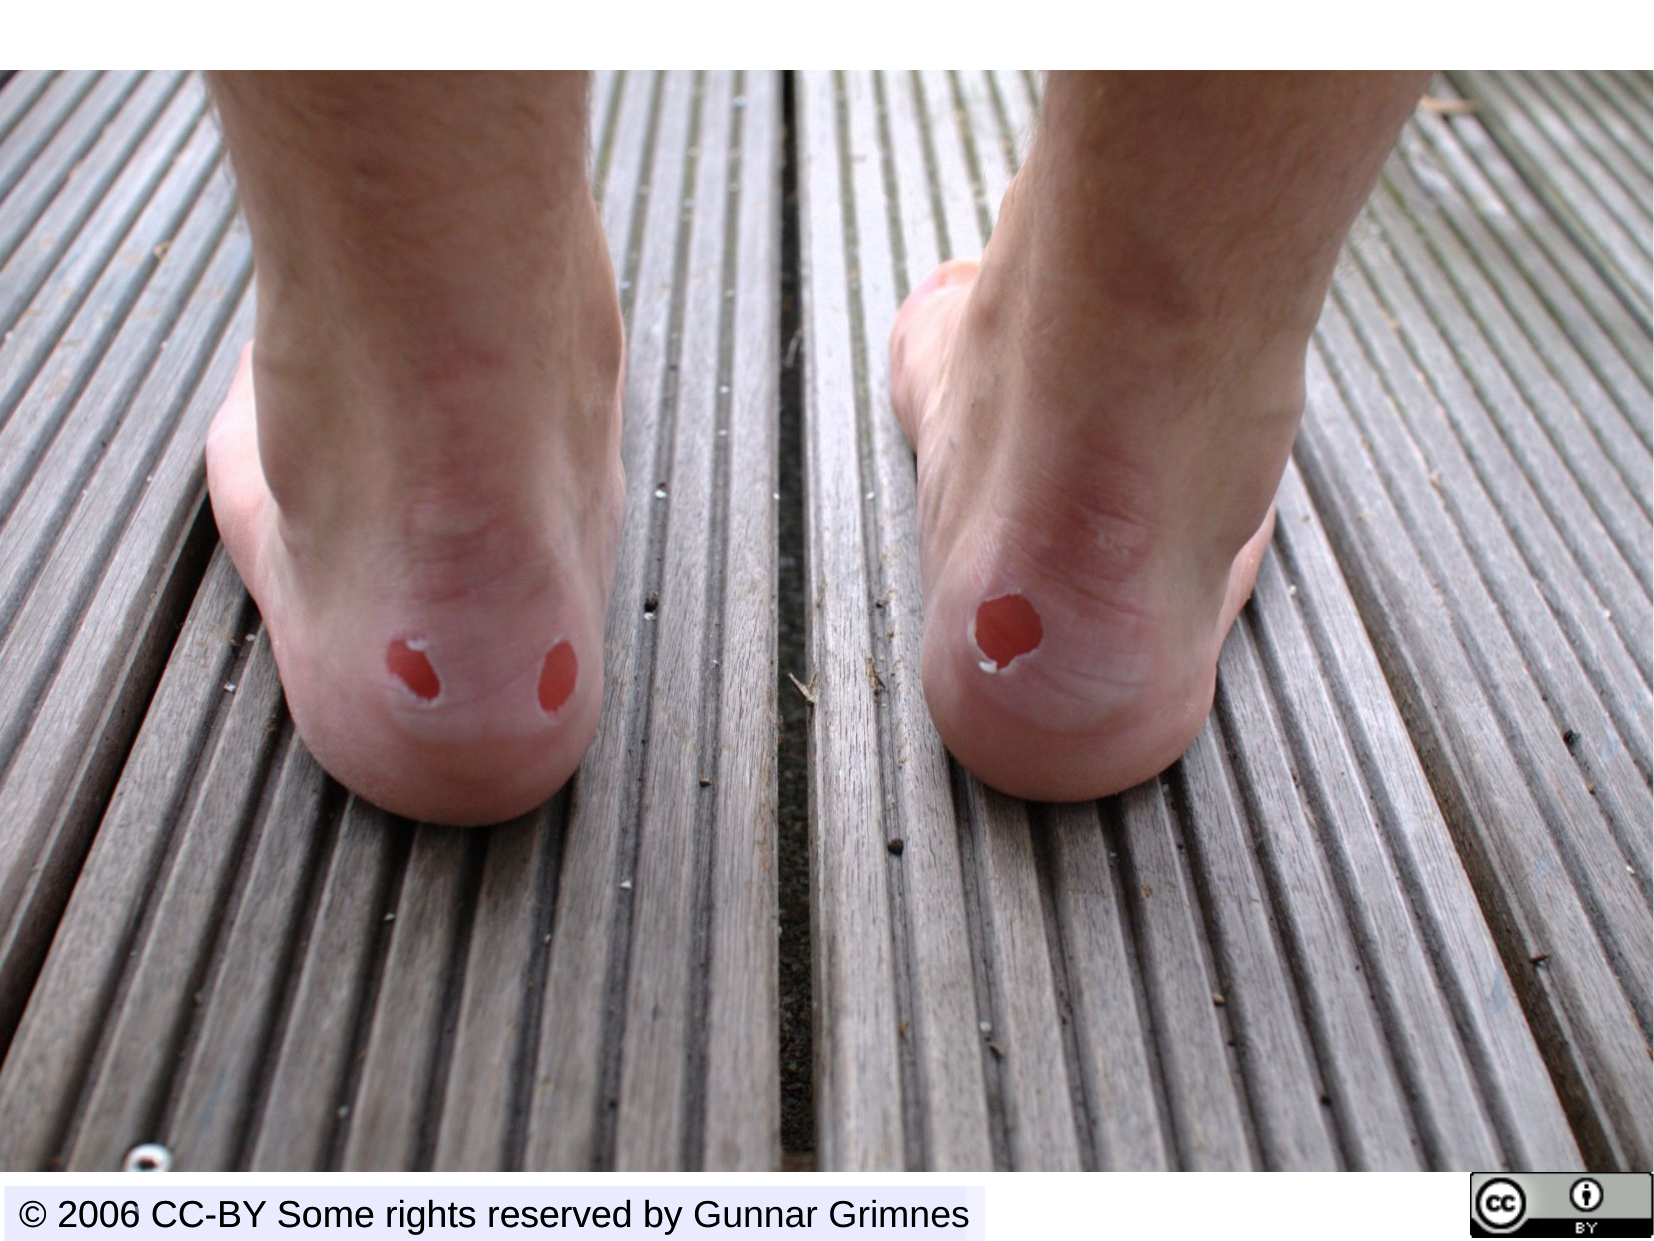

© 2000 CC-BY Some rights reserved by
© 2006 CC-BY Some rights reserved by Gunnar Grimnes